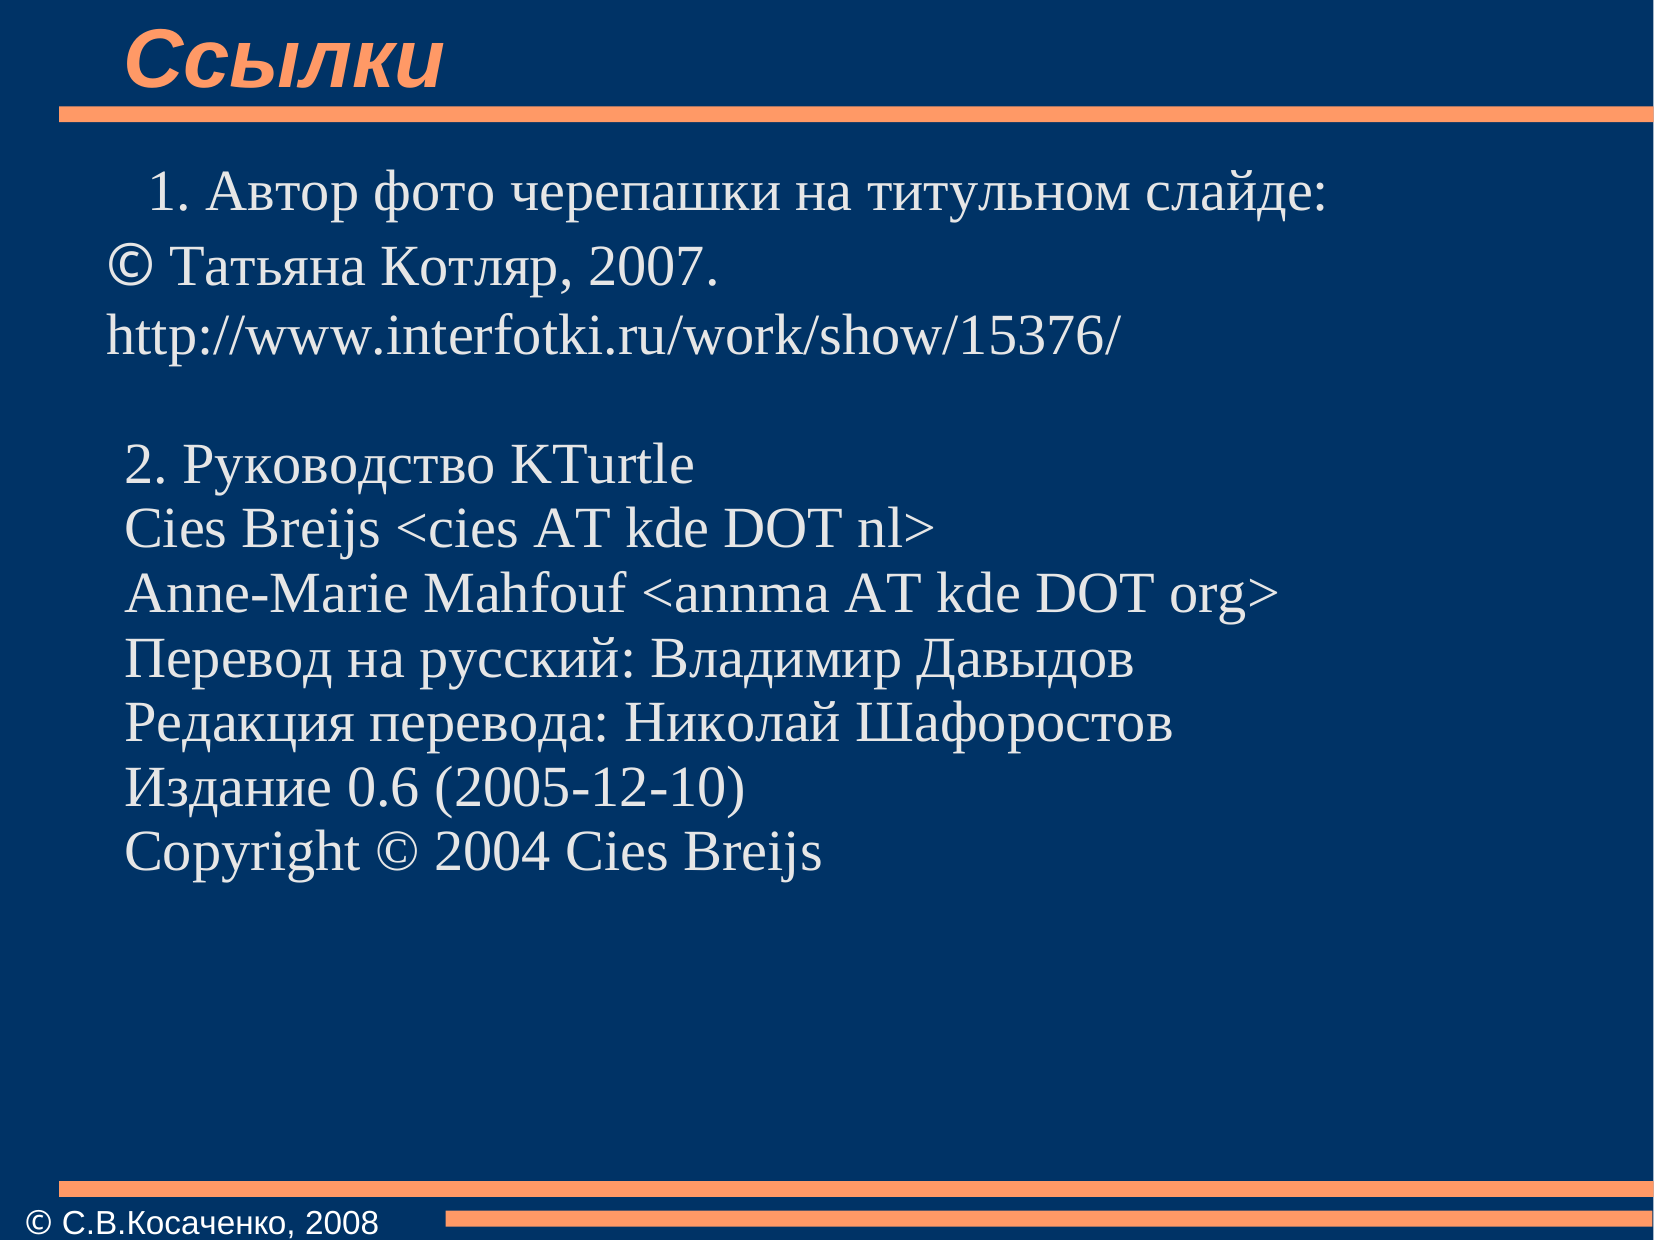

# Ссылки
1. Автор фото черепашки на титульном слайде:
© Татьяна Котляр, 2007.
http://www.interfotki.ru/work/show/15376/
2. Руководство KTurtle
Cies Breijs <cies AT kde DOT nl>
Anne-Marie Mahfouf <annma AT kde DOT org>
Перевод на русский: Владимир Давыдов
Редакция перевода: Николай Шафоростов
Издание 0.6 (2005-12-10)
Copyright © 2004 Cies Breijs